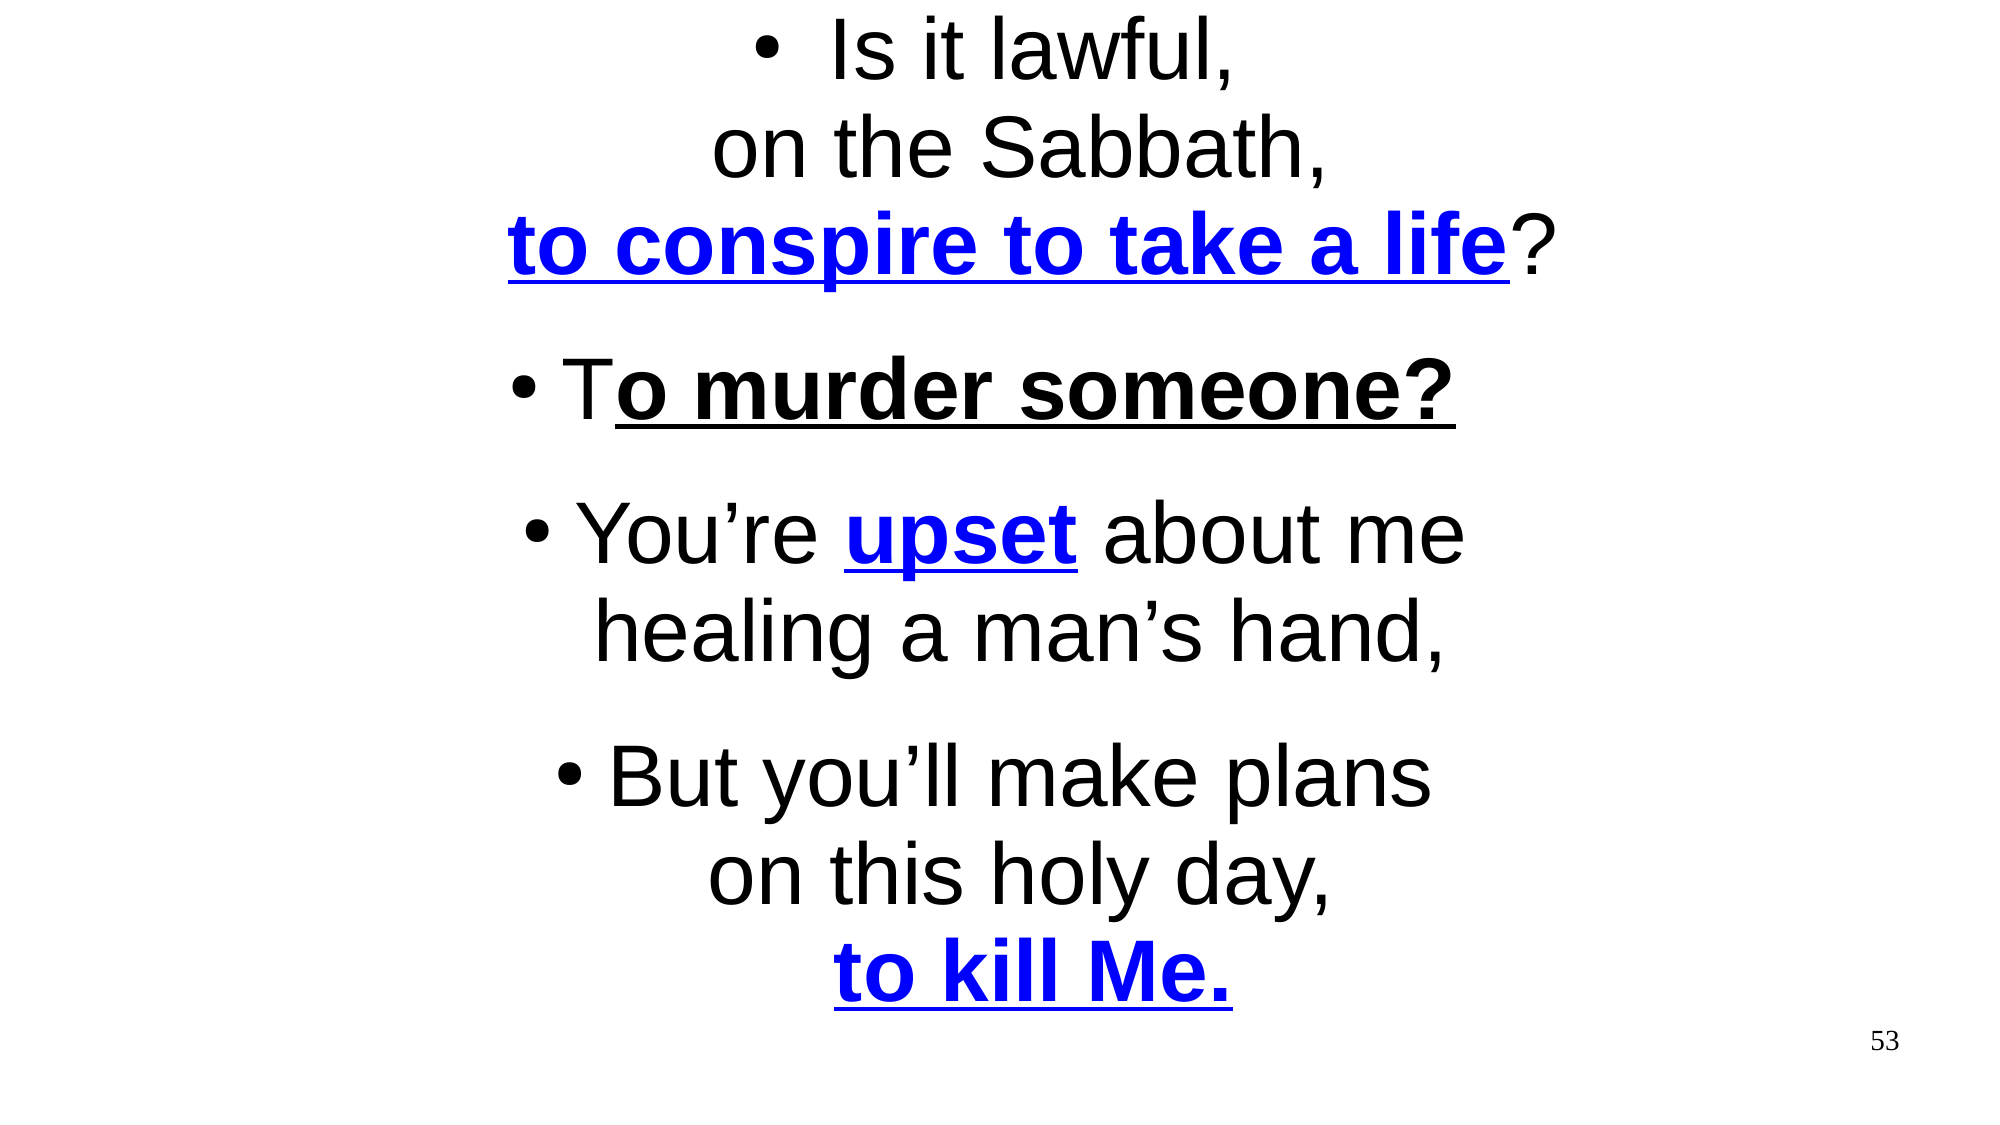

# Is it lawful, on the Sabbath, to conspire to take a life?
To murder someone?
You’re upset about me
healing a man’s hand,
But you’ll make plans
on this holy day,
to kill Me.
53